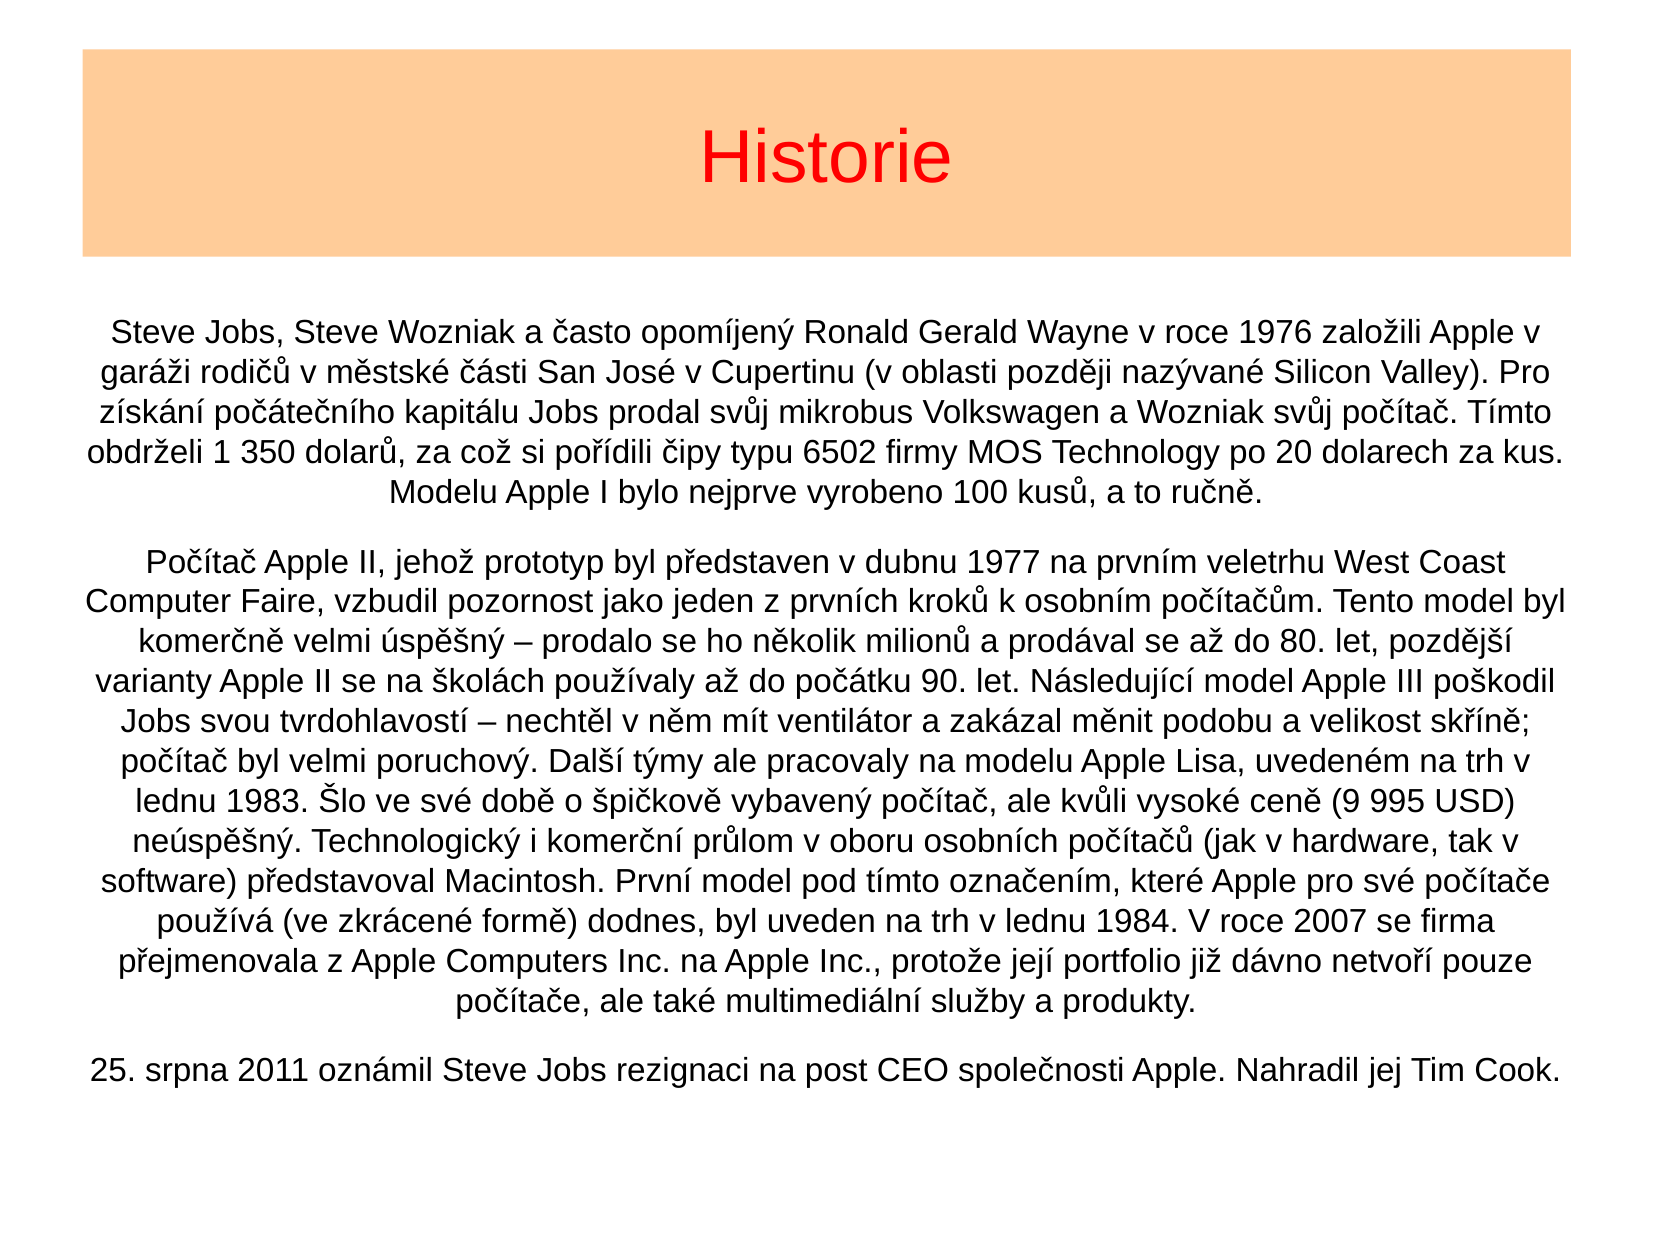

# Historie
Steve Jobs, Steve Wozniak a často opomíjený Ronald Gerald Wayne v roce 1976 založili Apple v garáži rodičů v městské části San José v Cupertinu (v oblasti později nazývané Silicon Valley). Pro získání počátečního kapitálu Jobs prodal svůj mikrobus Volkswagen a Wozniak svůj počítač. Tímto obdrželi 1 350 dolarů, za což si pořídili čipy typu 6502 firmy MOS Technology po 20 dolarech za kus. Modelu Apple I bylo nejprve vyrobeno 100 kusů, a to ručně.
Počítač Apple II, jehož prototyp byl představen v dubnu 1977 na prvním veletrhu West Coast Computer Faire, vzbudil pozornost jako jeden z prvních kroků k osobním počítačům. Tento model byl komerčně velmi úspěšný – prodalo se ho několik milionů a prodával se až do 80. let, pozdější varianty Apple II se na školách používaly až do počátku 90. let. Následující model Apple III poškodil Jobs svou tvrdohlavostí – nechtěl v něm mít ventilátor a zakázal měnit podobu a velikost skříně; počítač byl velmi poruchový. Další týmy ale pracovaly na modelu Apple Lisa, uvedeném na trh v lednu 1983. Šlo ve své době o špičkově vybavený počítač, ale kvůli vysoké ceně (9 995 USD) neúspěšný. Technologický i komerční průlom v oboru osobních počítačů (jak v hardware, tak v software) představoval Macintosh. První model pod tímto označením, které Apple pro své počítače používá (ve zkrácené formě) dodnes, byl uveden na trh v lednu 1984. V roce 2007 se firma přejmenovala z Apple Computers Inc. na Apple Inc., protože její portfolio již dávno netvoří pouze počítače, ale také multimediální služby a produkty.
25. srpna 2011 oznámil Steve Jobs rezignaci na post CEO společnosti Apple. Nahradil jej Tim Cook.